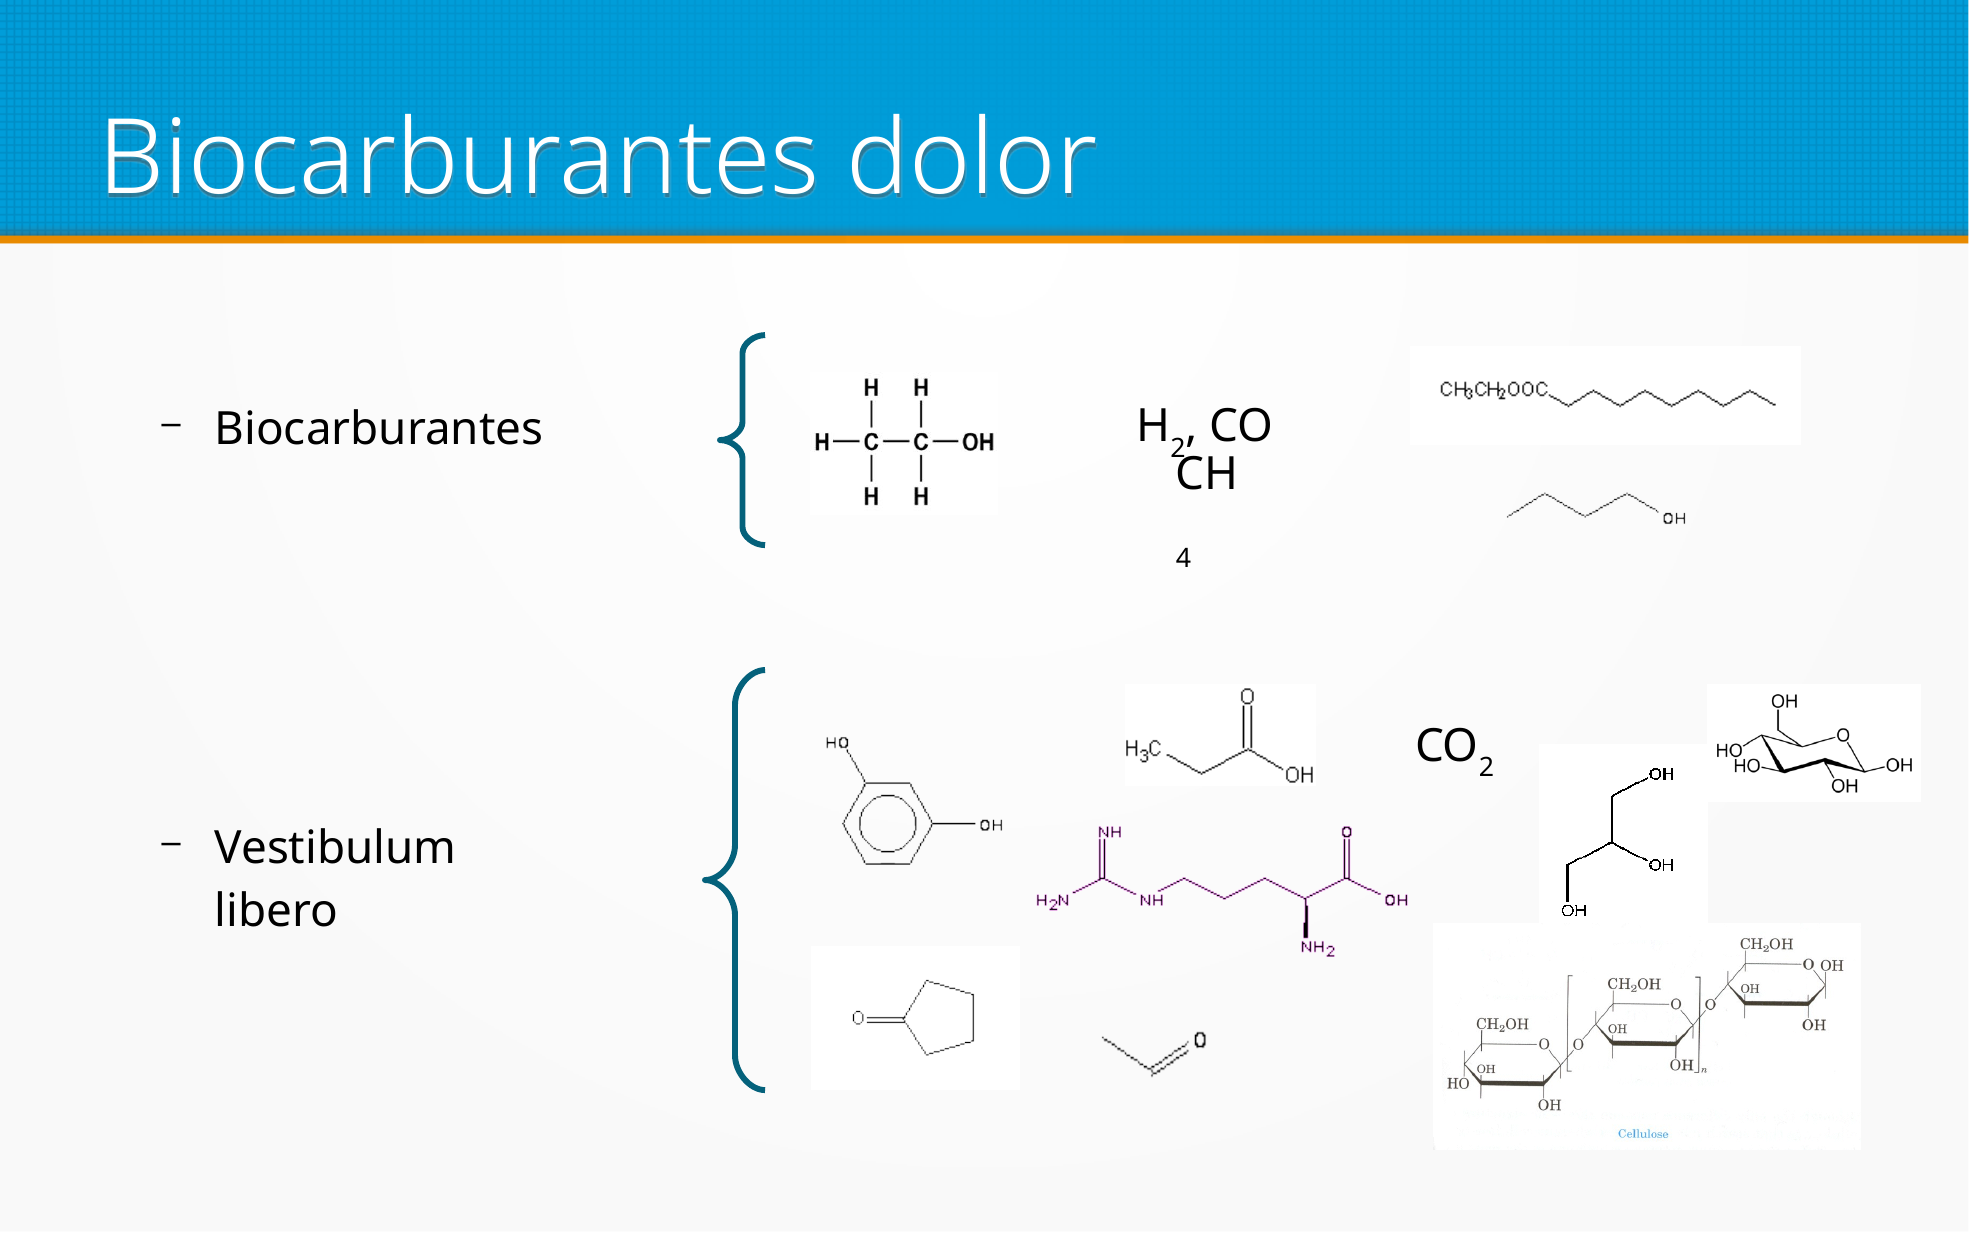

# Biocarburantes dolor
H2, CO
Biocarburantes
CH4
CO2
Vestibulum
libero